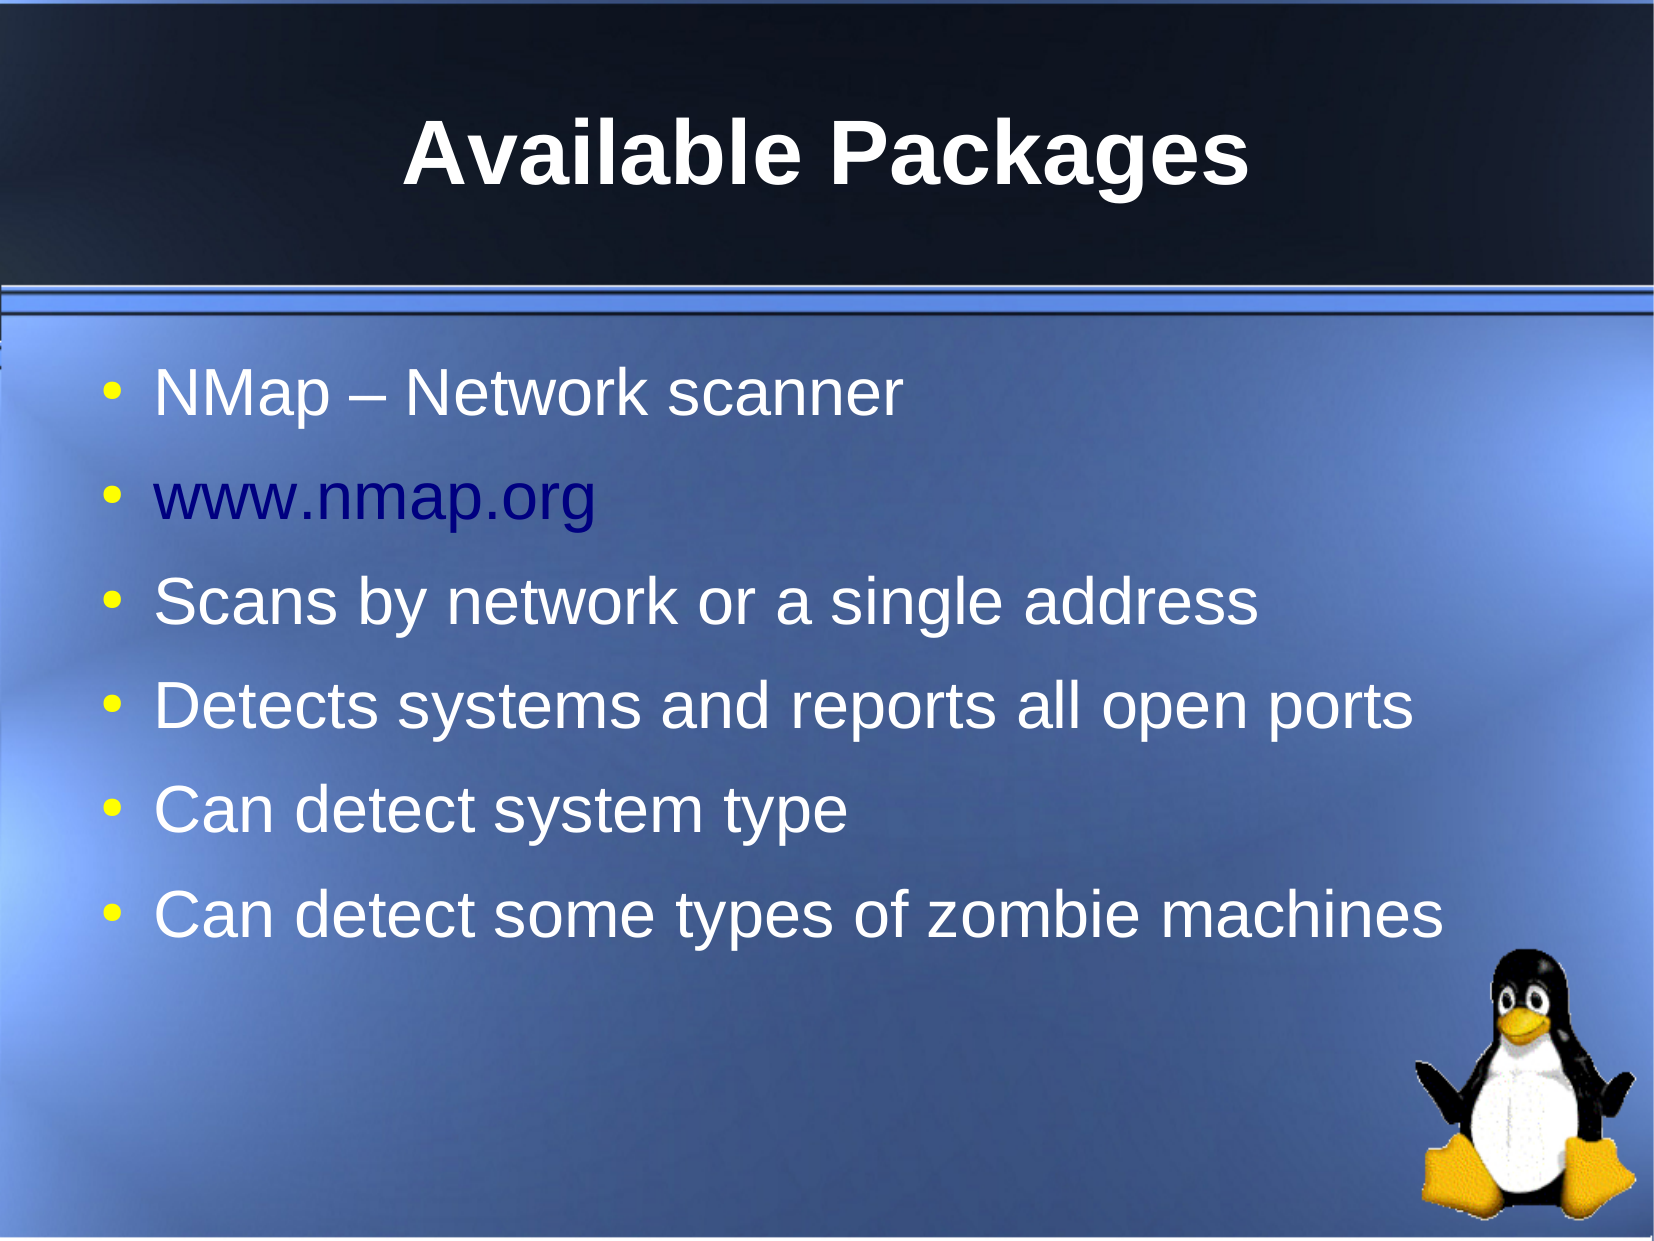

# Available Packages
NMap – Network scanner
www.nmap.org
Scans by network or a single address
Detects systems and reports all open ports
Can detect system type
Can detect some types of zombie machines